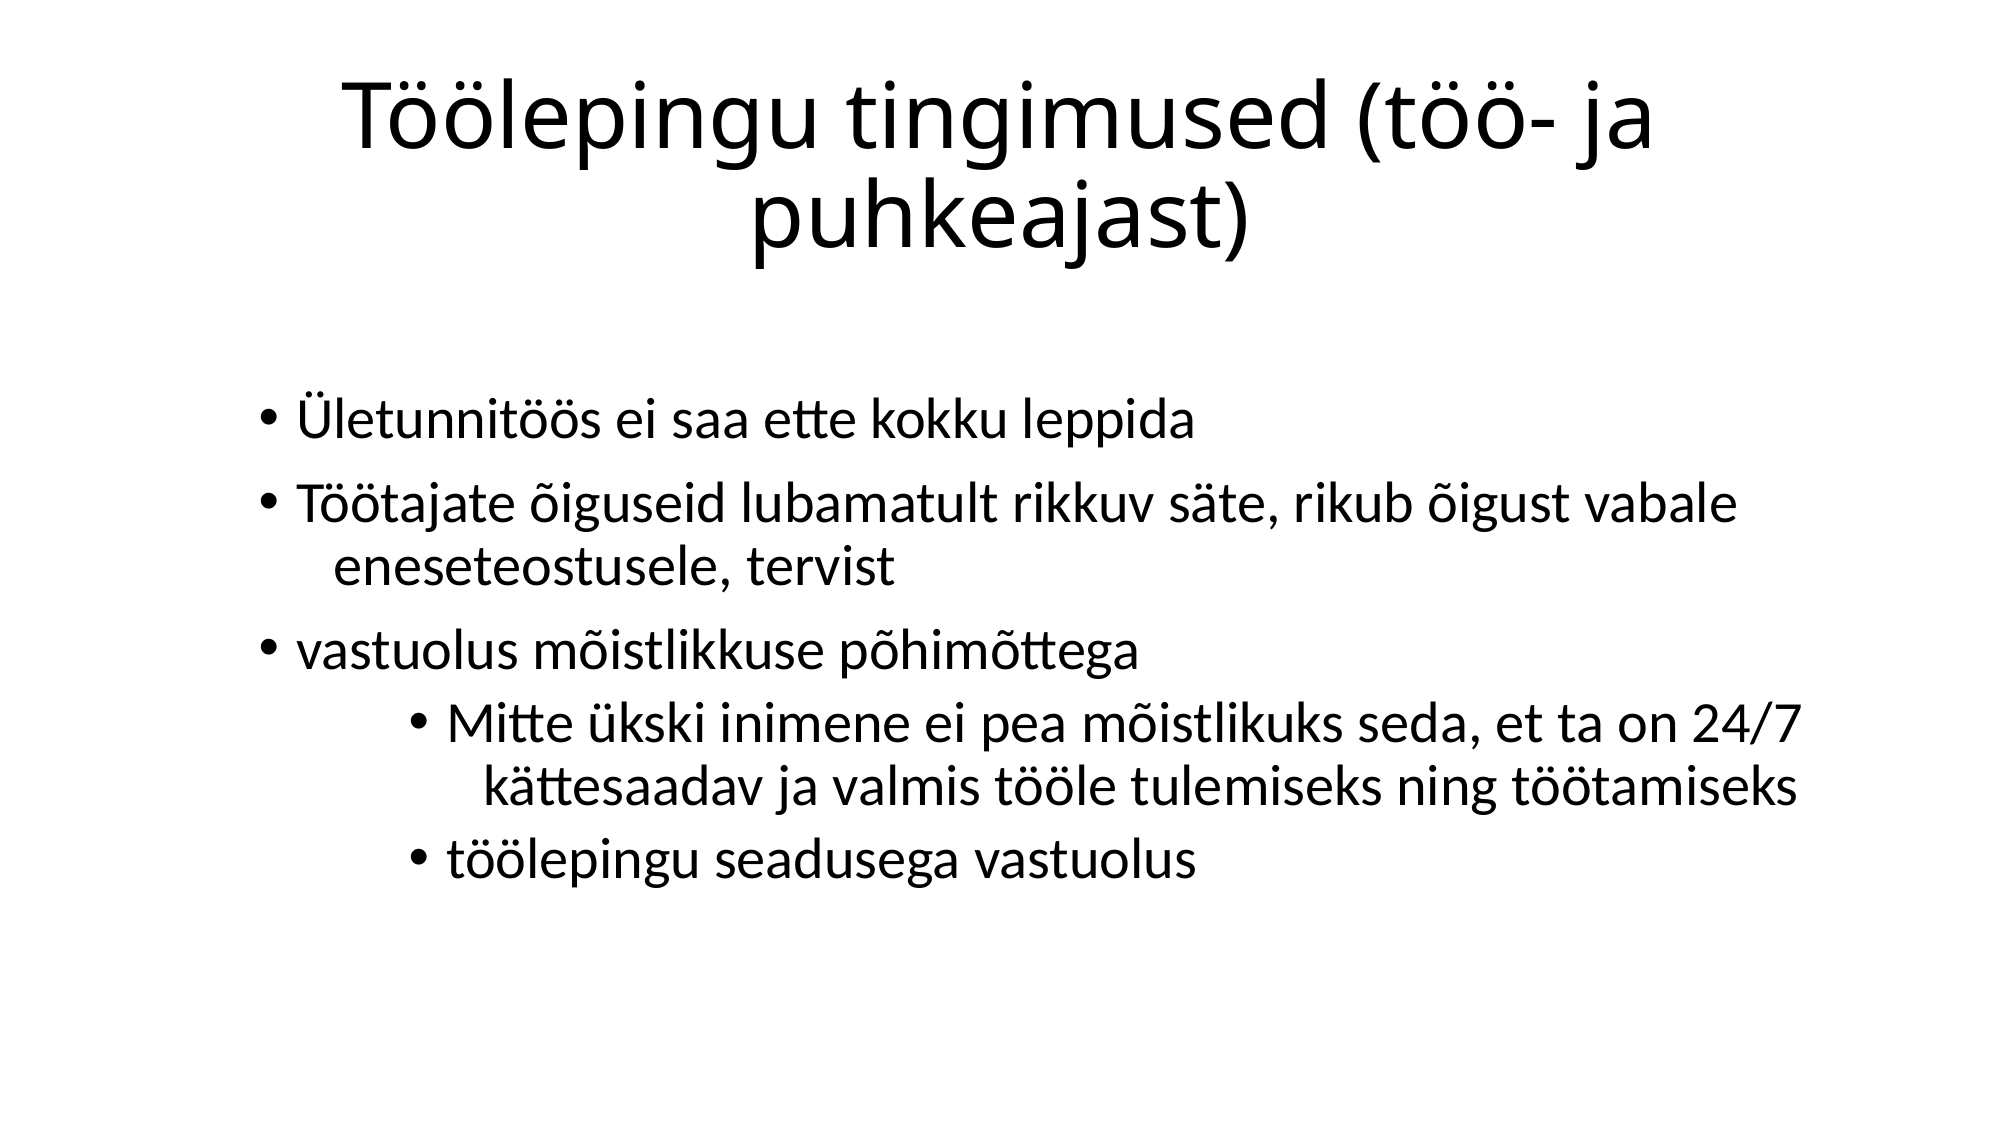

# Töölepingu tingimused (töö- ja puhkeajast)
Ületunnitöös ei saa ette kokku leppida
Töötajate õiguseid lubamatult rikkuv säte, rikub õigust vabale eneseteostusele, tervist
vastuolus mõistlikkuse põhimõttega
Mitte ükski inimene ei pea mõistlikuks seda, et ta on 24/7 kättesaadav ja valmis tööle tulemiseks ning töötamiseks
töölepingu seadusega vastuolus